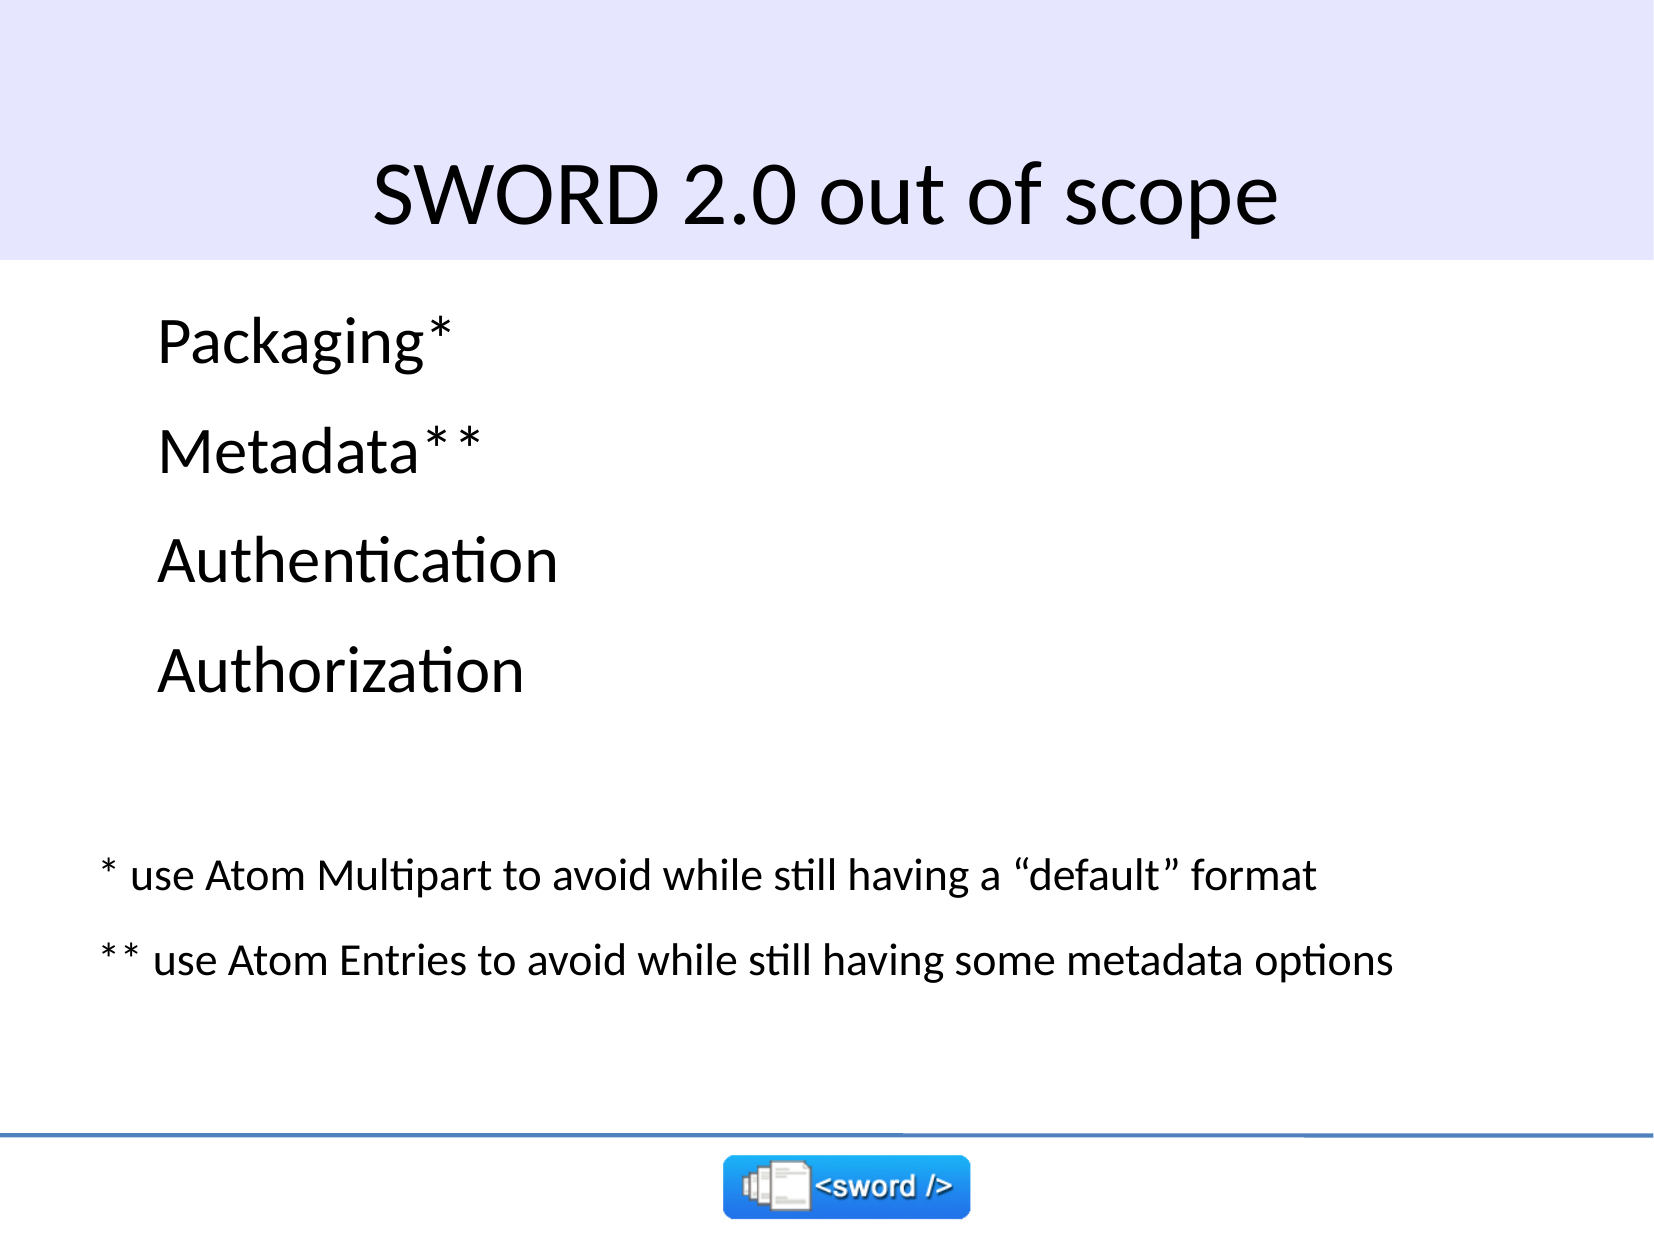

SWORD 2.0 out of scope
# Packaging*
 Metadata**
 Authentication
 Authorization
* use Atom Multipart to avoid while still having a “default” format
** use Atom Entries to avoid while still having some metadata options